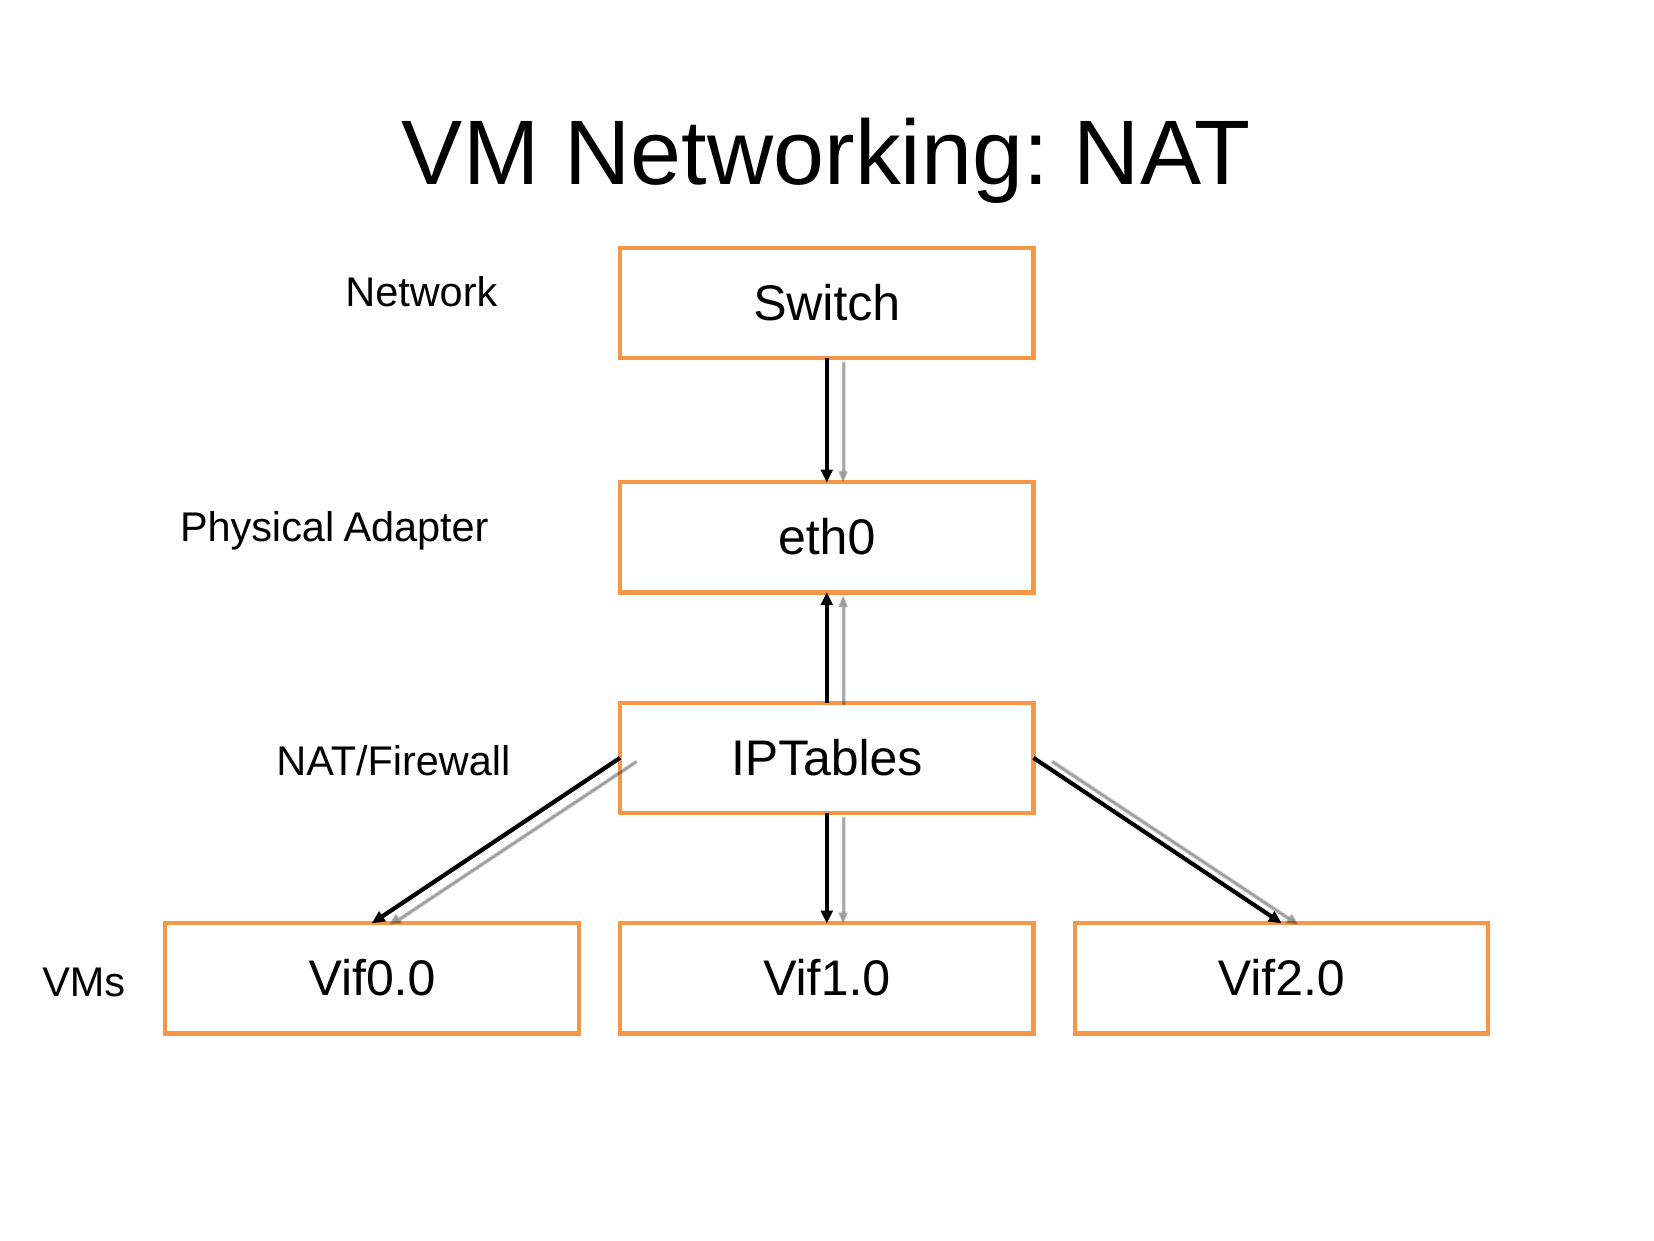

VM Networking: NAT
Switch
Network
eth0
Physical Adapter
IPTables
NAT/Firewall
Vif0.0
Vif1.0
Vif2.0
VMs